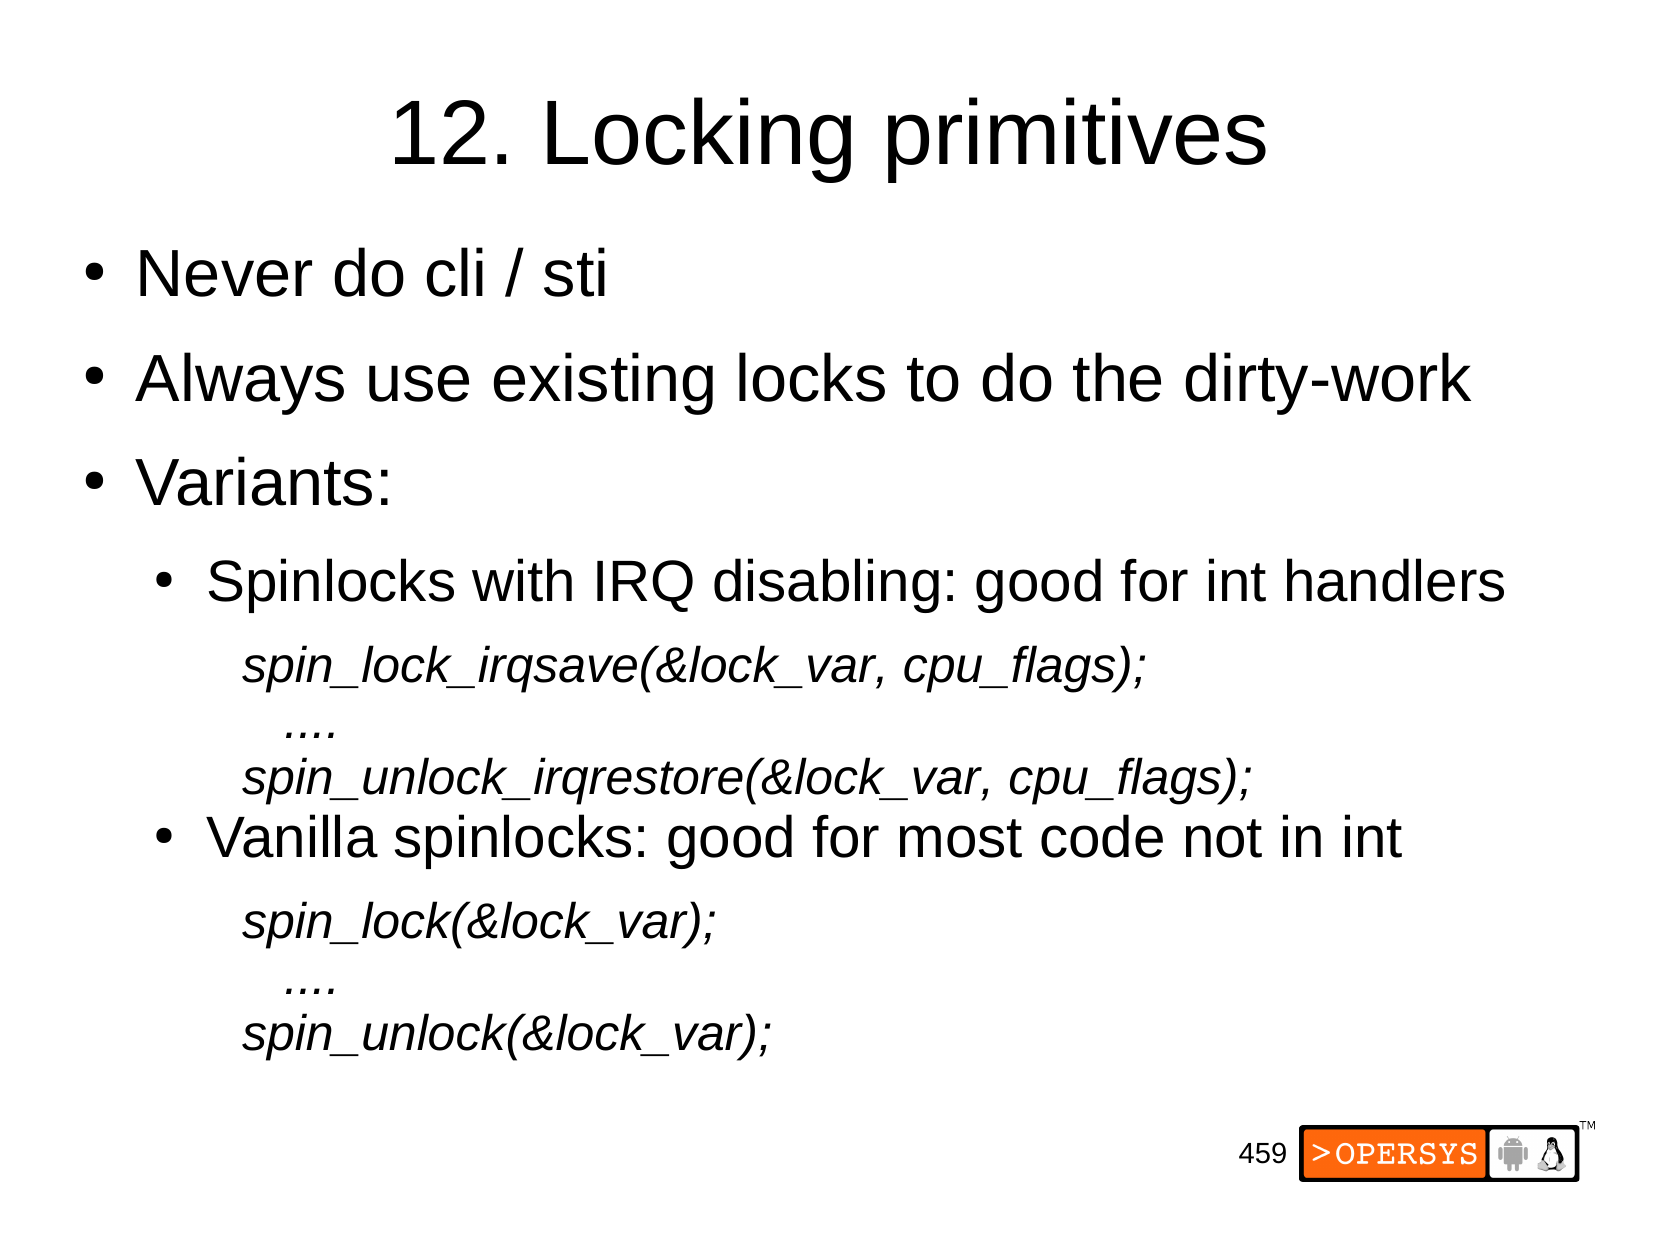

# 12. Locking primitives
Never do cli / sti
Always use existing locks to do the dirty-work
Variants:
Spinlocks with IRQ disabling: good for int handlers
spin_lock_irqsave(&lock_var, cpu_flags);
 ....
spin_unlock_irqrestore(&lock_var, cpu_flags);
Vanilla spinlocks: good for most code not in int
spin_lock(&lock_var);
 ....
spin_unlock(&lock_var);